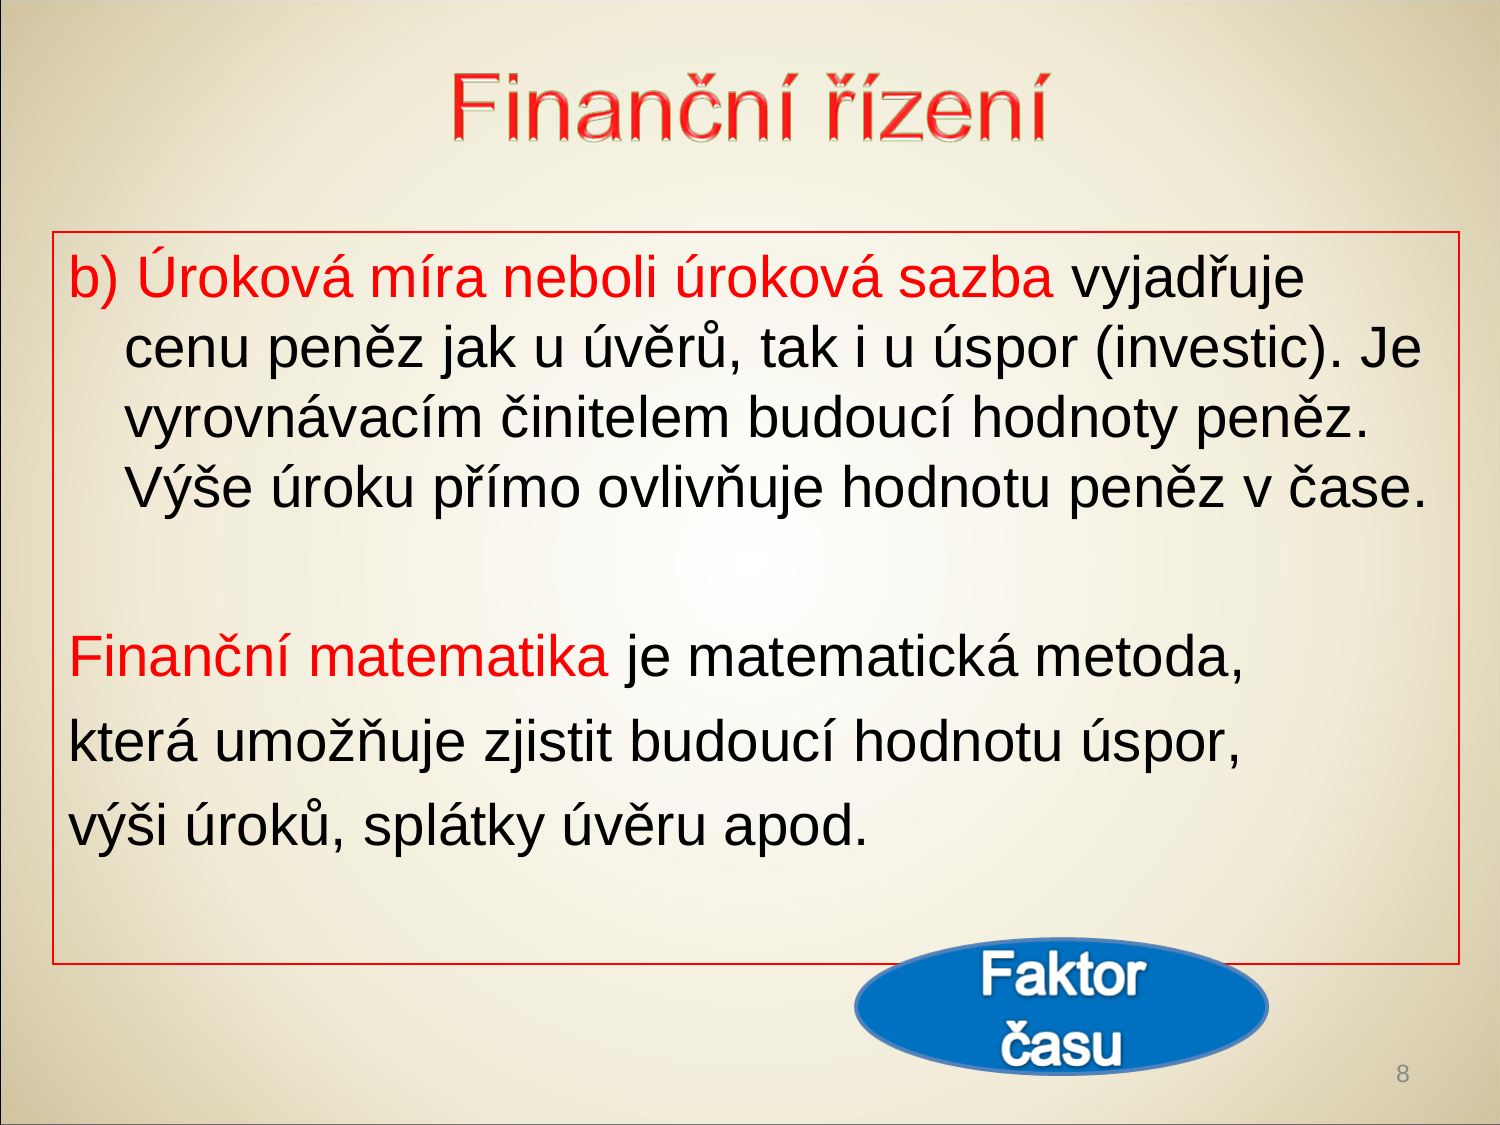

# b) Úroková míra neboli úroková sazba vyjadřuje cenu peněz jak u úvěrů, tak i u úspor (investic). Je vyrovnávacím činitelem budoucí hodnoty peněz. Výše úroku přímo ovlivňuje hodnotu peněz v čase.
Finanční matematika je matematická metoda,
která umožňuje zjistit budoucí hodnotu úspor,
výši úroků, splátky úvěru apod.